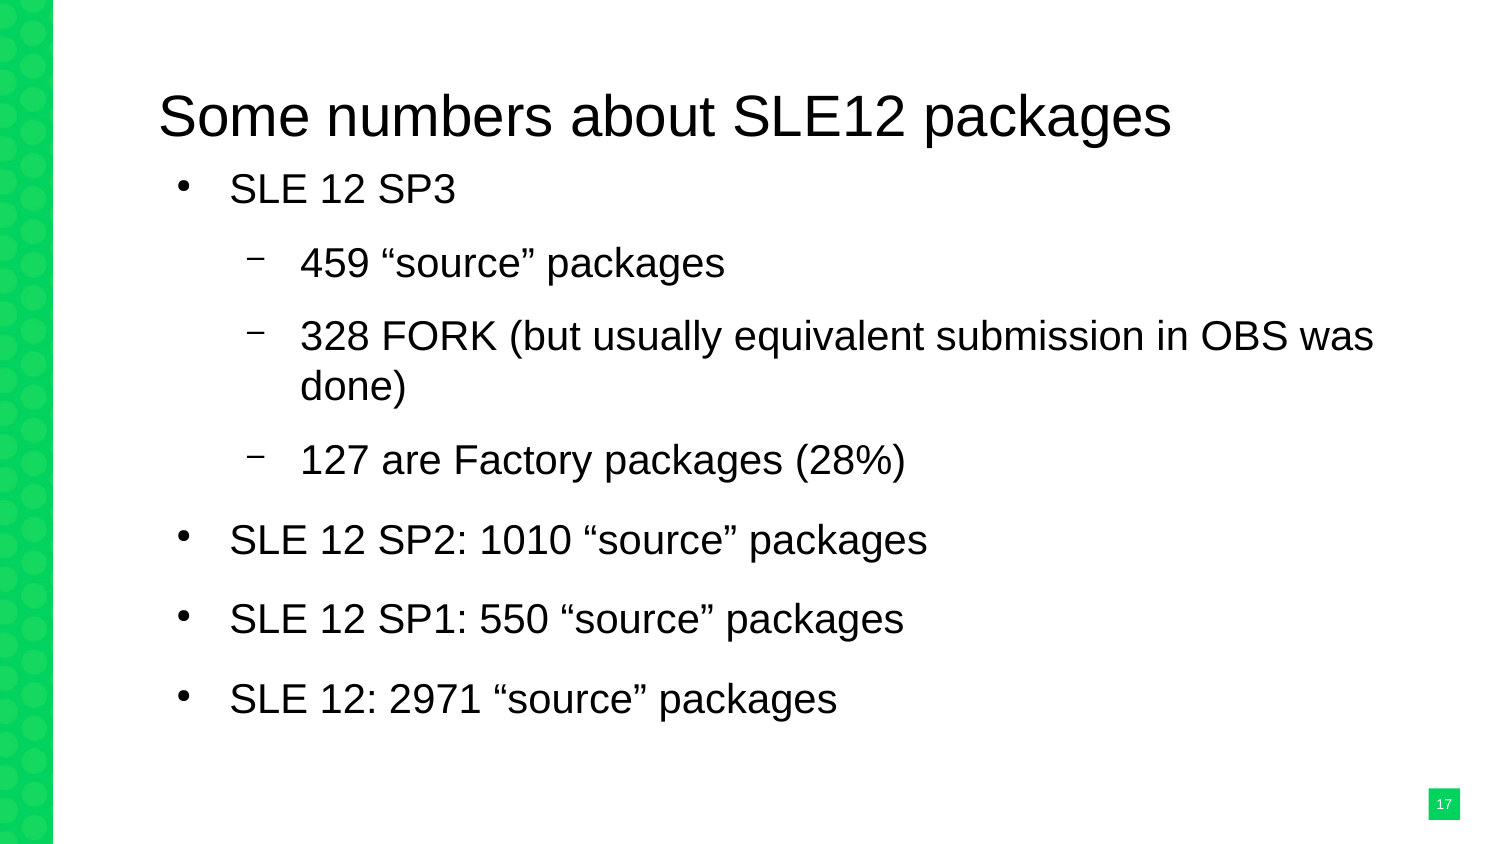

# Some numbers about SLE12 packages
SLE 12 SP3
459 “source” packages
328 FORK (but usually equivalent submission in OBS was done)
127 are Factory packages (28%)
SLE 12 SP2: 1010 “source” packages
SLE 12 SP1: 550 “source” packages
SLE 12: 2971 “source” packages